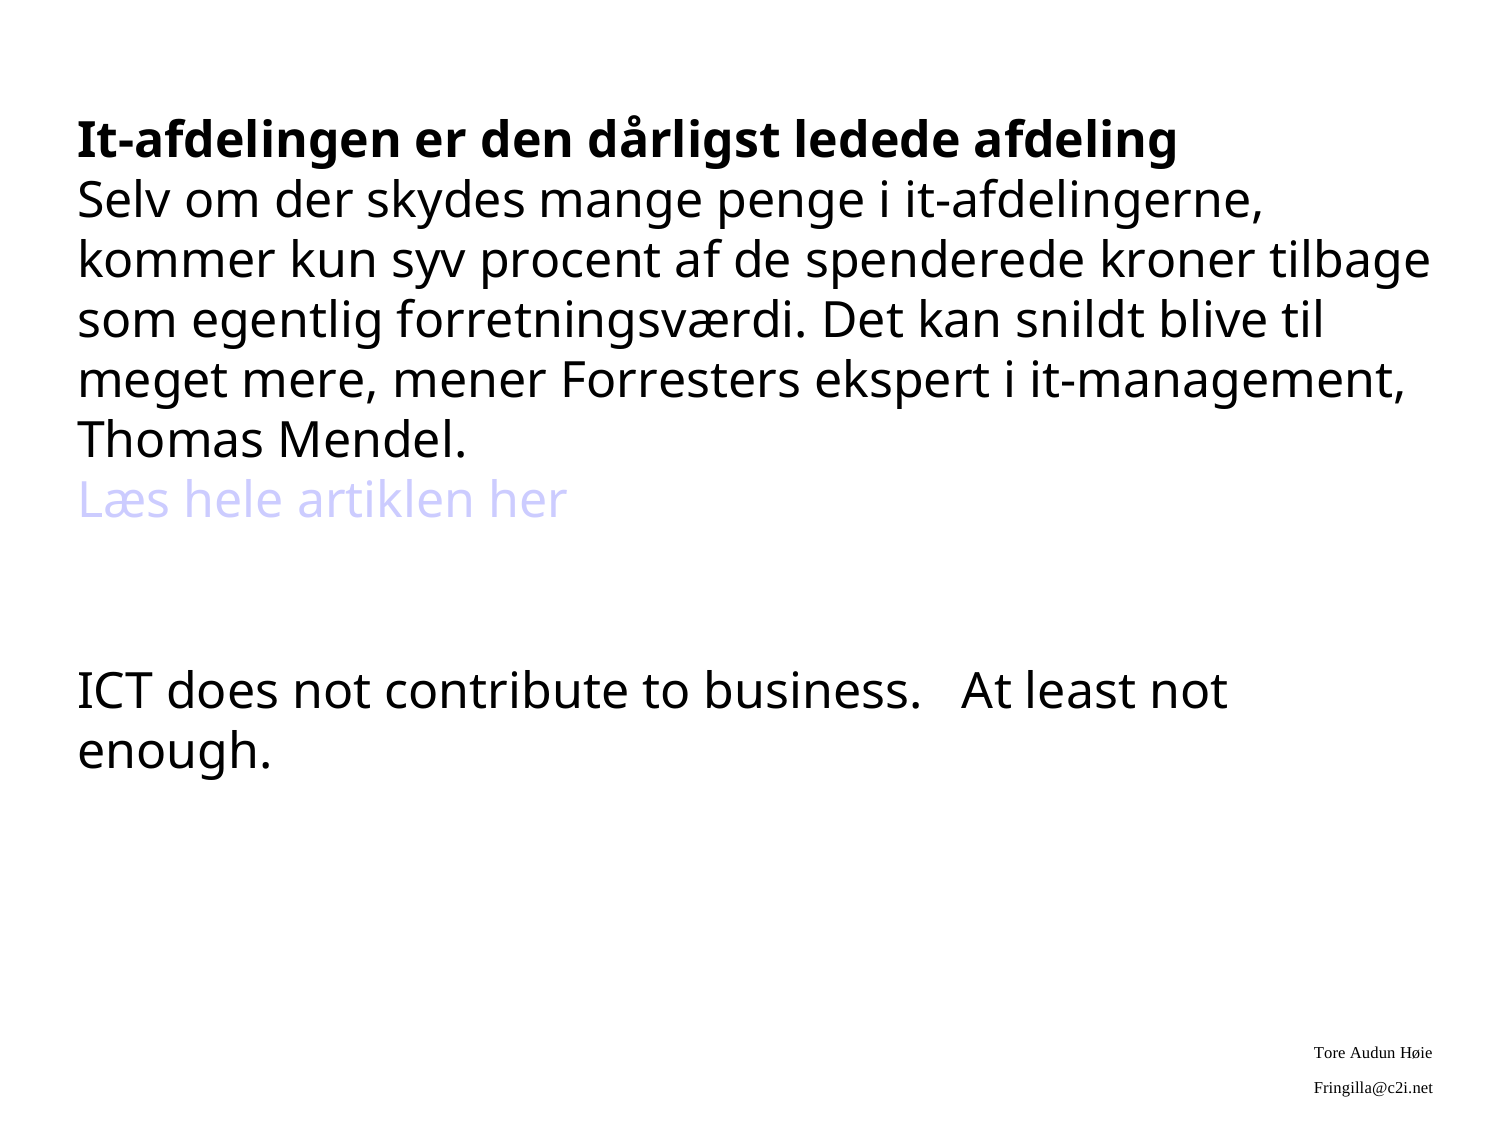

It-afdelingen er den dårligst ledede afdeling
Selv om der skydes mange penge i it-afdelingerne, kommer kun syv procent af de spenderede kroner tilbage som egentlig forretningsværdi. Det kan snildt blive til meget mere, mener Forresters ekspert i it-management, Thomas Mendel.
Læs hele artiklen her
ICT does not contribute to business. At least not enough.
Tore Audun Høie
Fringilla@c2i.net